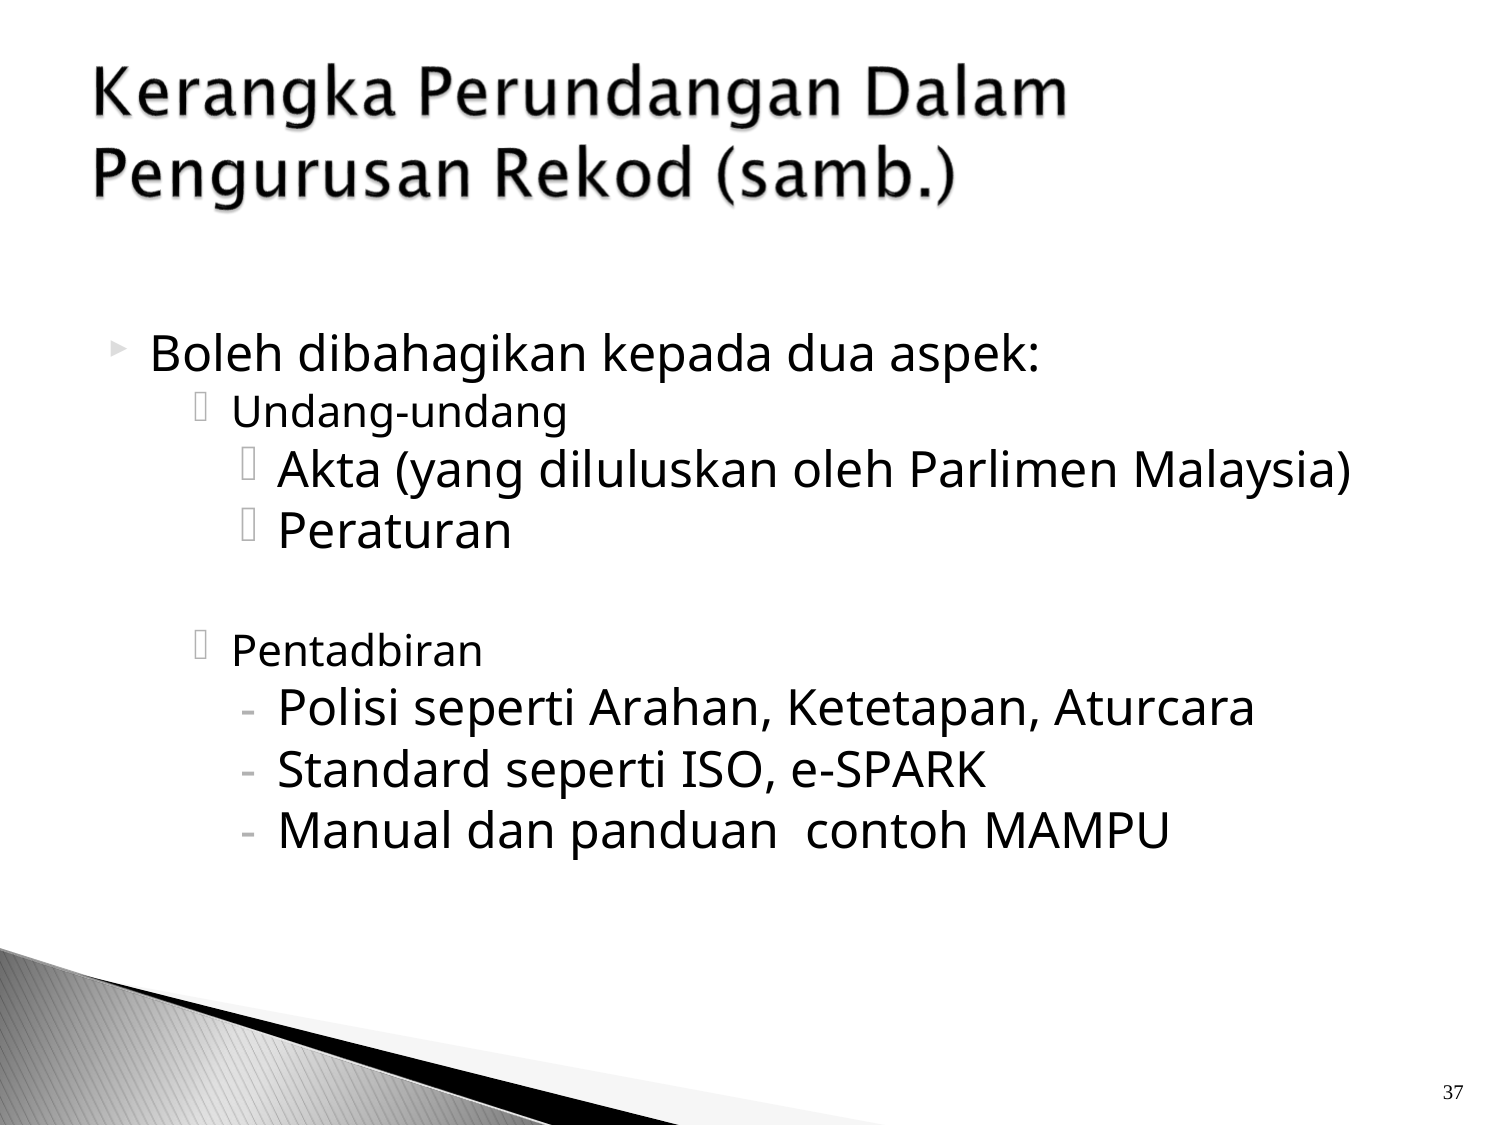

# Boleh dibahagikan kepada dua aspek:
Undang-undang
Akta (yang diluluskan oleh Parlimen Malaysia)
Peraturan
Pentadbiran
Polisi seperti Arahan, Ketetapan, Aturcara
Standard seperti ISO, e-SPARK
Manual dan panduan contoh MAMPU